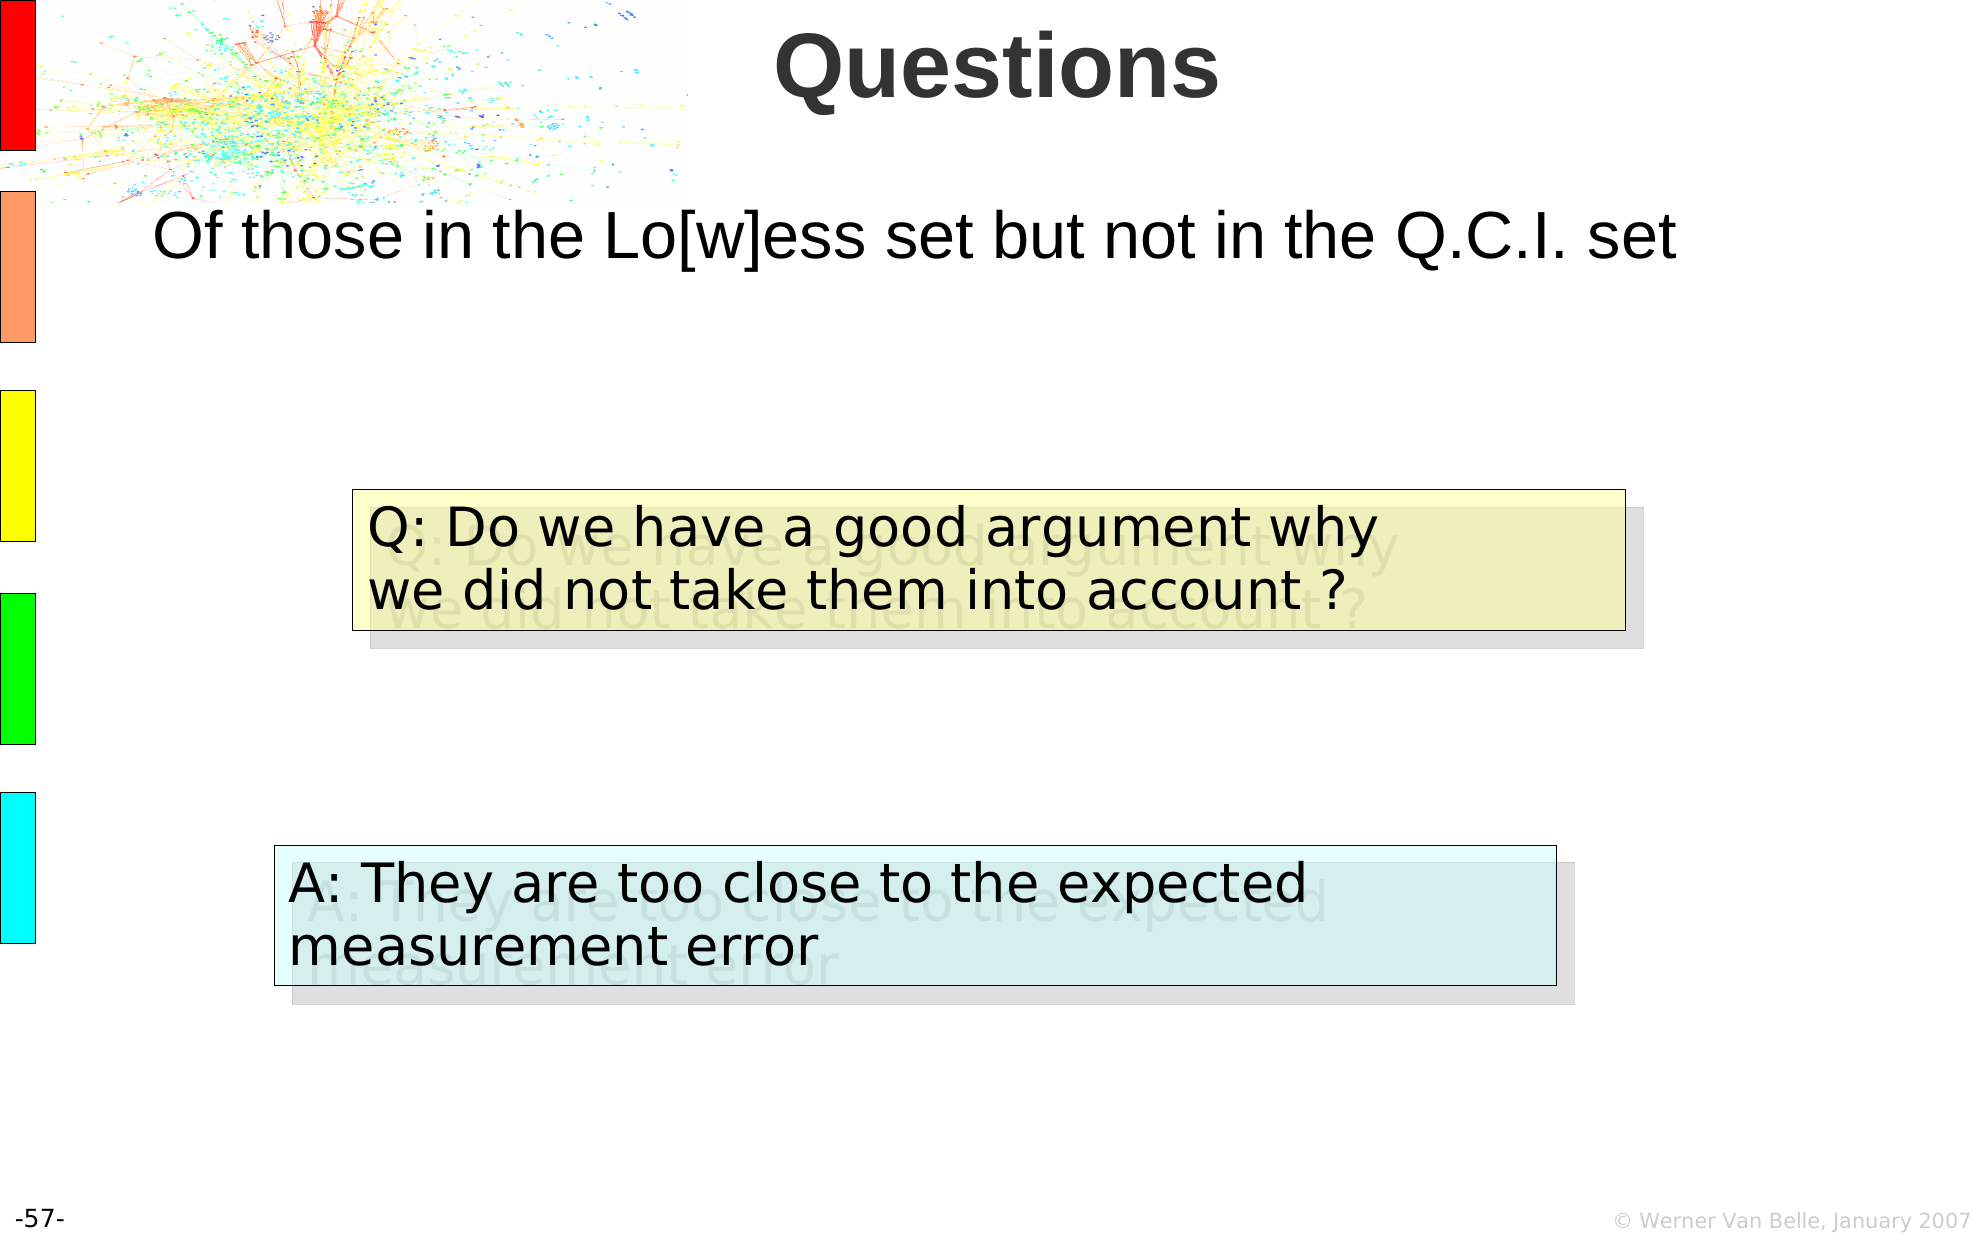

# Questions
Of those in the Lo[w]ess set but not in the Q.C.I. set
Q: Do we have a good argument why
we did not take them into account ?
A: They are too close to the expected
measurement error